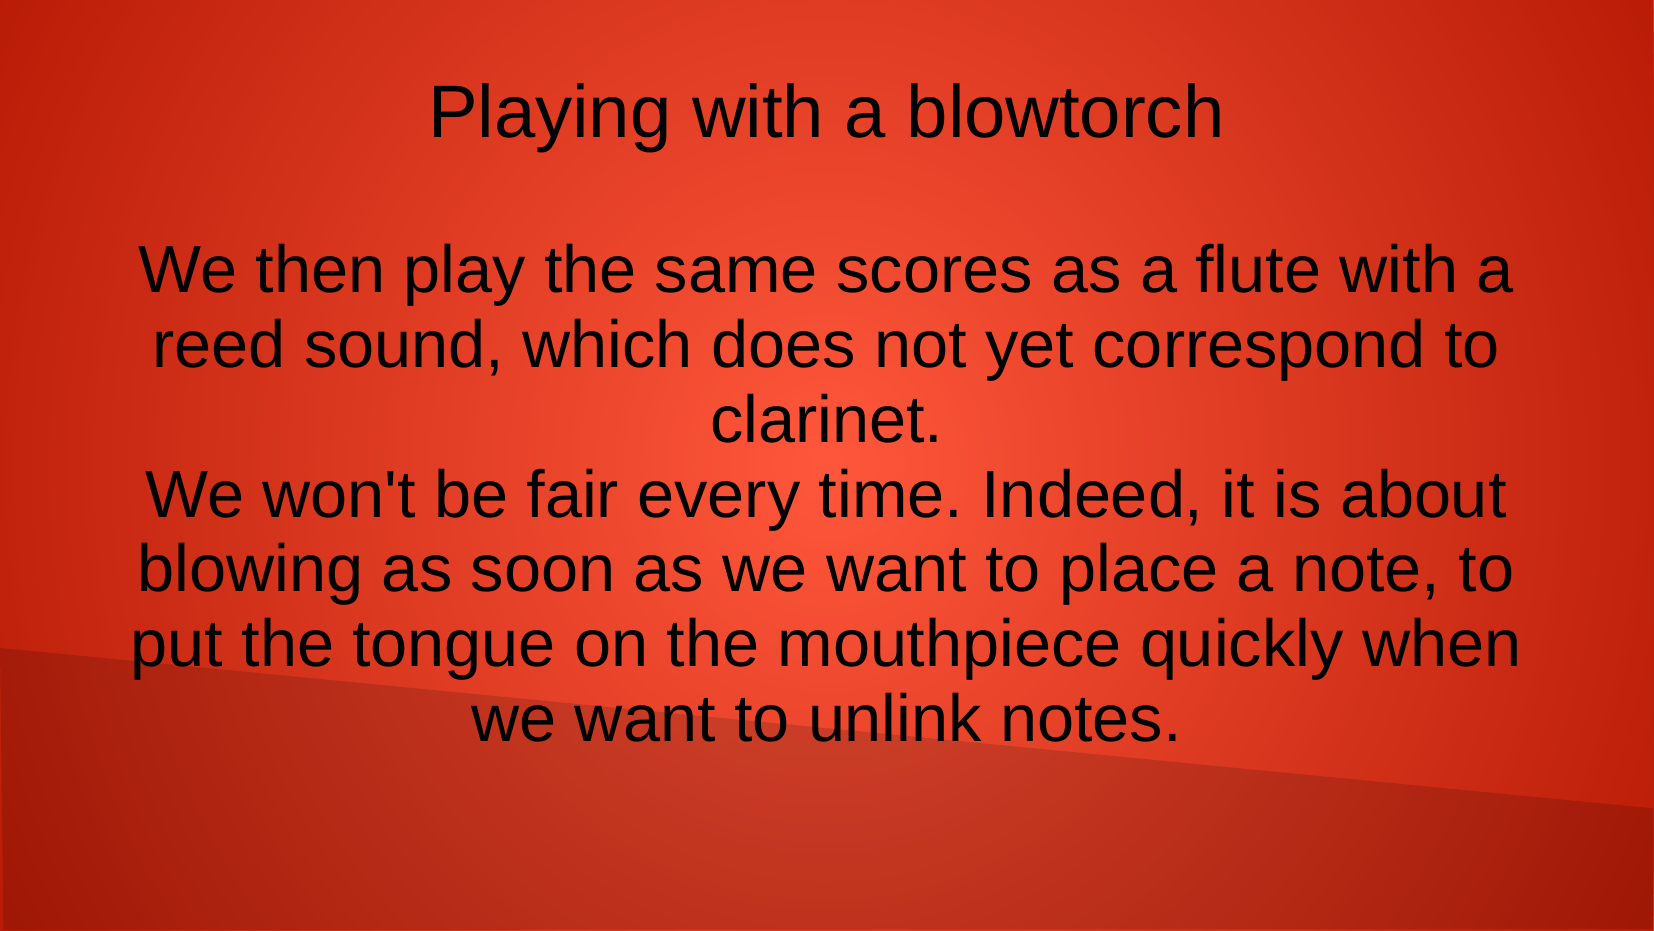

# Playing with a blowtorch
We then play the same scores as a flute with a reed sound, which does not yet correspond to clarinet.
We won't be fair every time. Indeed, it is about blowing as soon as we want to place a note, to put the tongue on the mouthpiece quickly when we want to unlink notes.